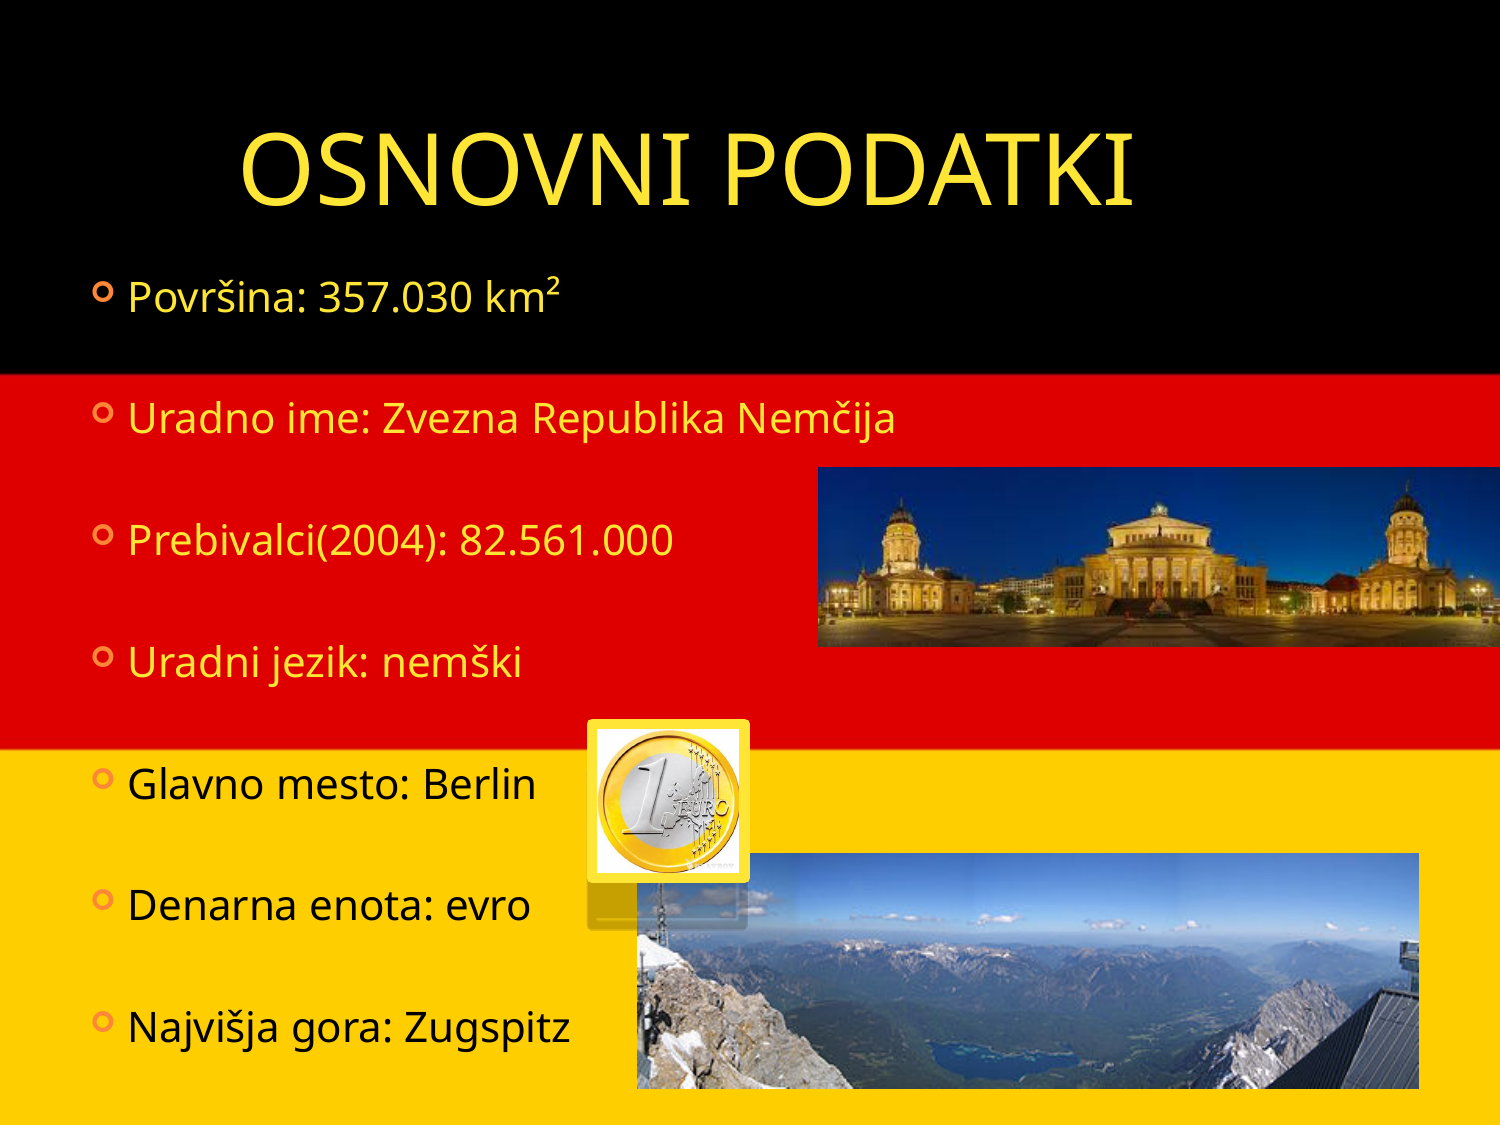

# Osnovni podatki
Površina: 357.030 km²
Uradno ime: Zvezna Republika Nemčija
Prebivalci(2004): 82.561.000
Uradni jezik: nemški
Glavno mesto: Berlin
Denarna enota: evro
Najvišja gora: Zugspitz